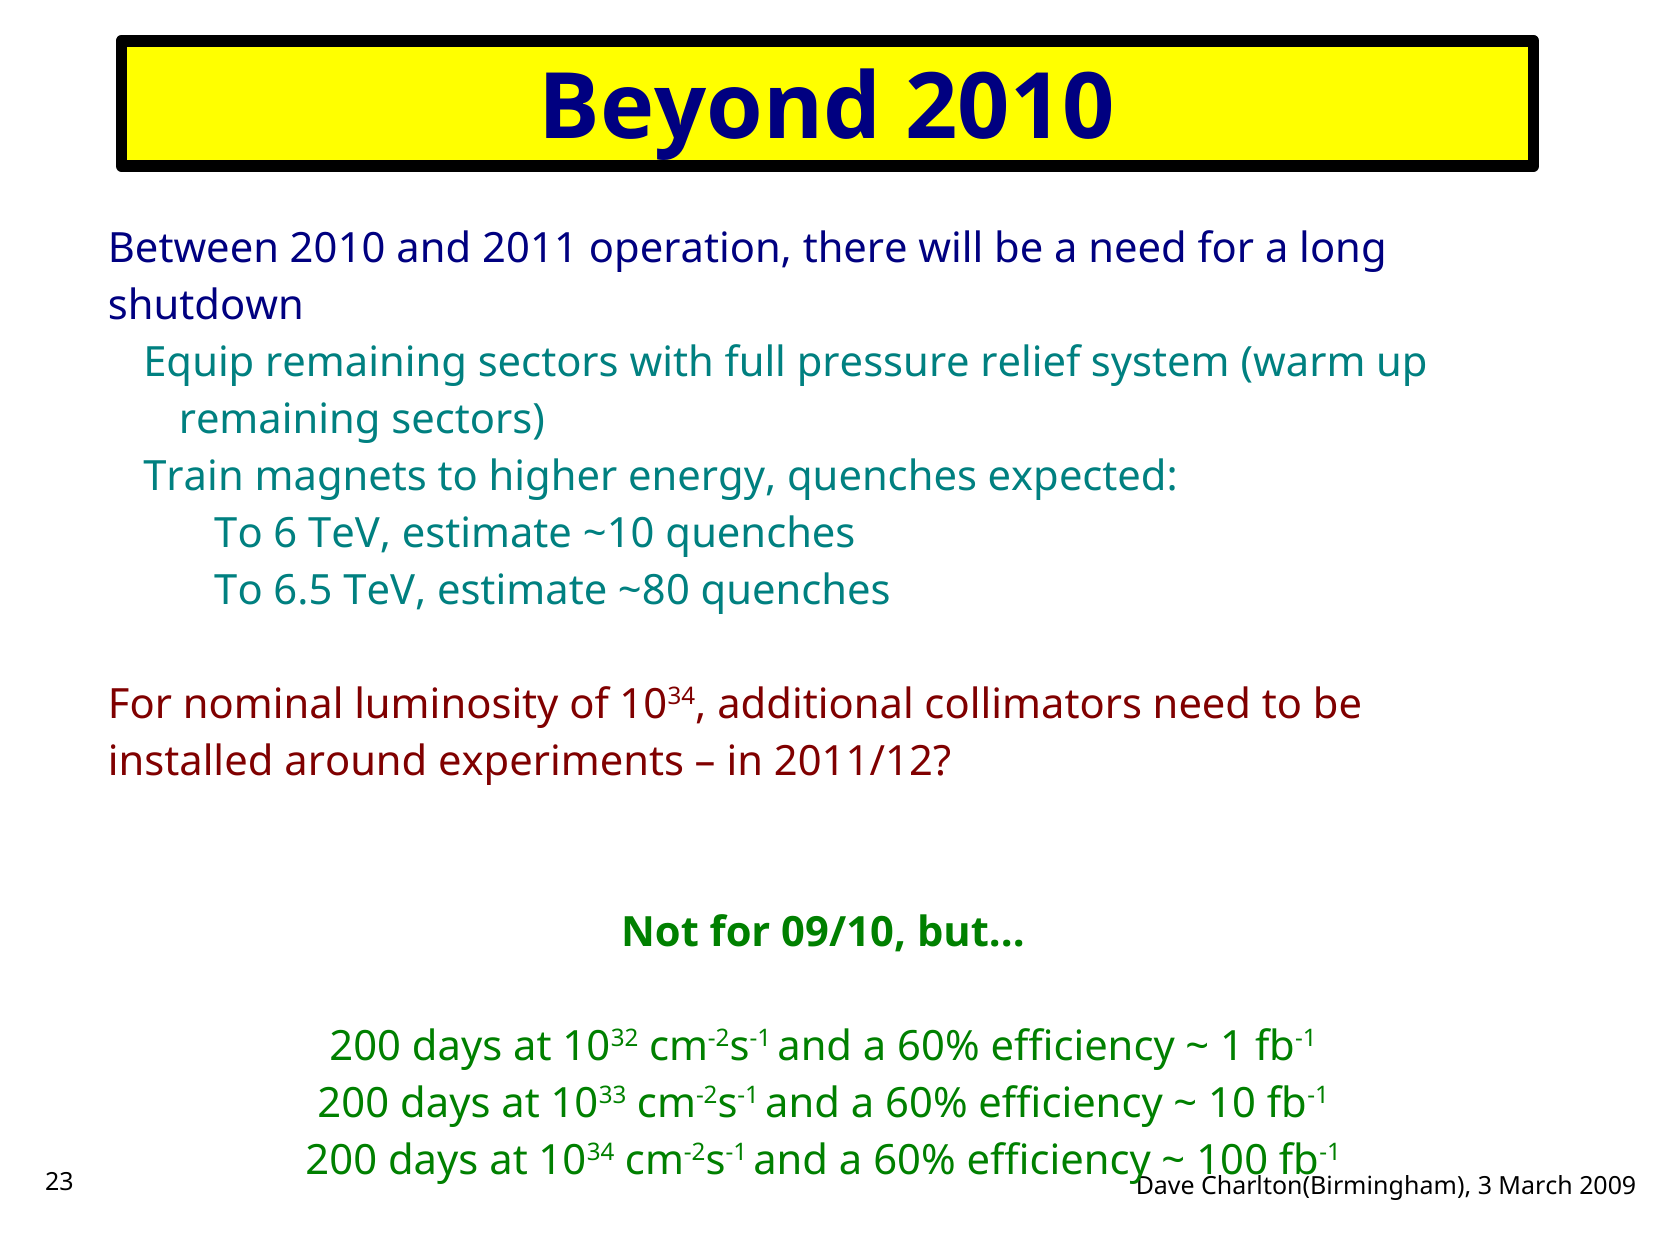

# Beyond 2010
Between 2010 and 2011 operation, there will be a need for a long shutdown
Equip remaining sectors with full pressure relief system (warm up remaining sectors)
Train magnets to higher energy, quenches expected:
To 6 TeV, estimate ~10 quenches
To 6.5 TeV, estimate ~80 quenches
For nominal luminosity of 1034, additional collimators need to be installed around experiments – in 2011/12?
Not for 09/10, but...
200 days at 1032 cm-2s-1 and a 60% efficiency ~ 1 fb-1
200 days at 1033 cm-2s-1 and a 60% efficiency ~ 10 fb-1
200 days at 1034 cm-2s-1 and a 60% efficiency ~ 100 fb-1
In the “annual” running scheme, perhaps 120 days per year
23